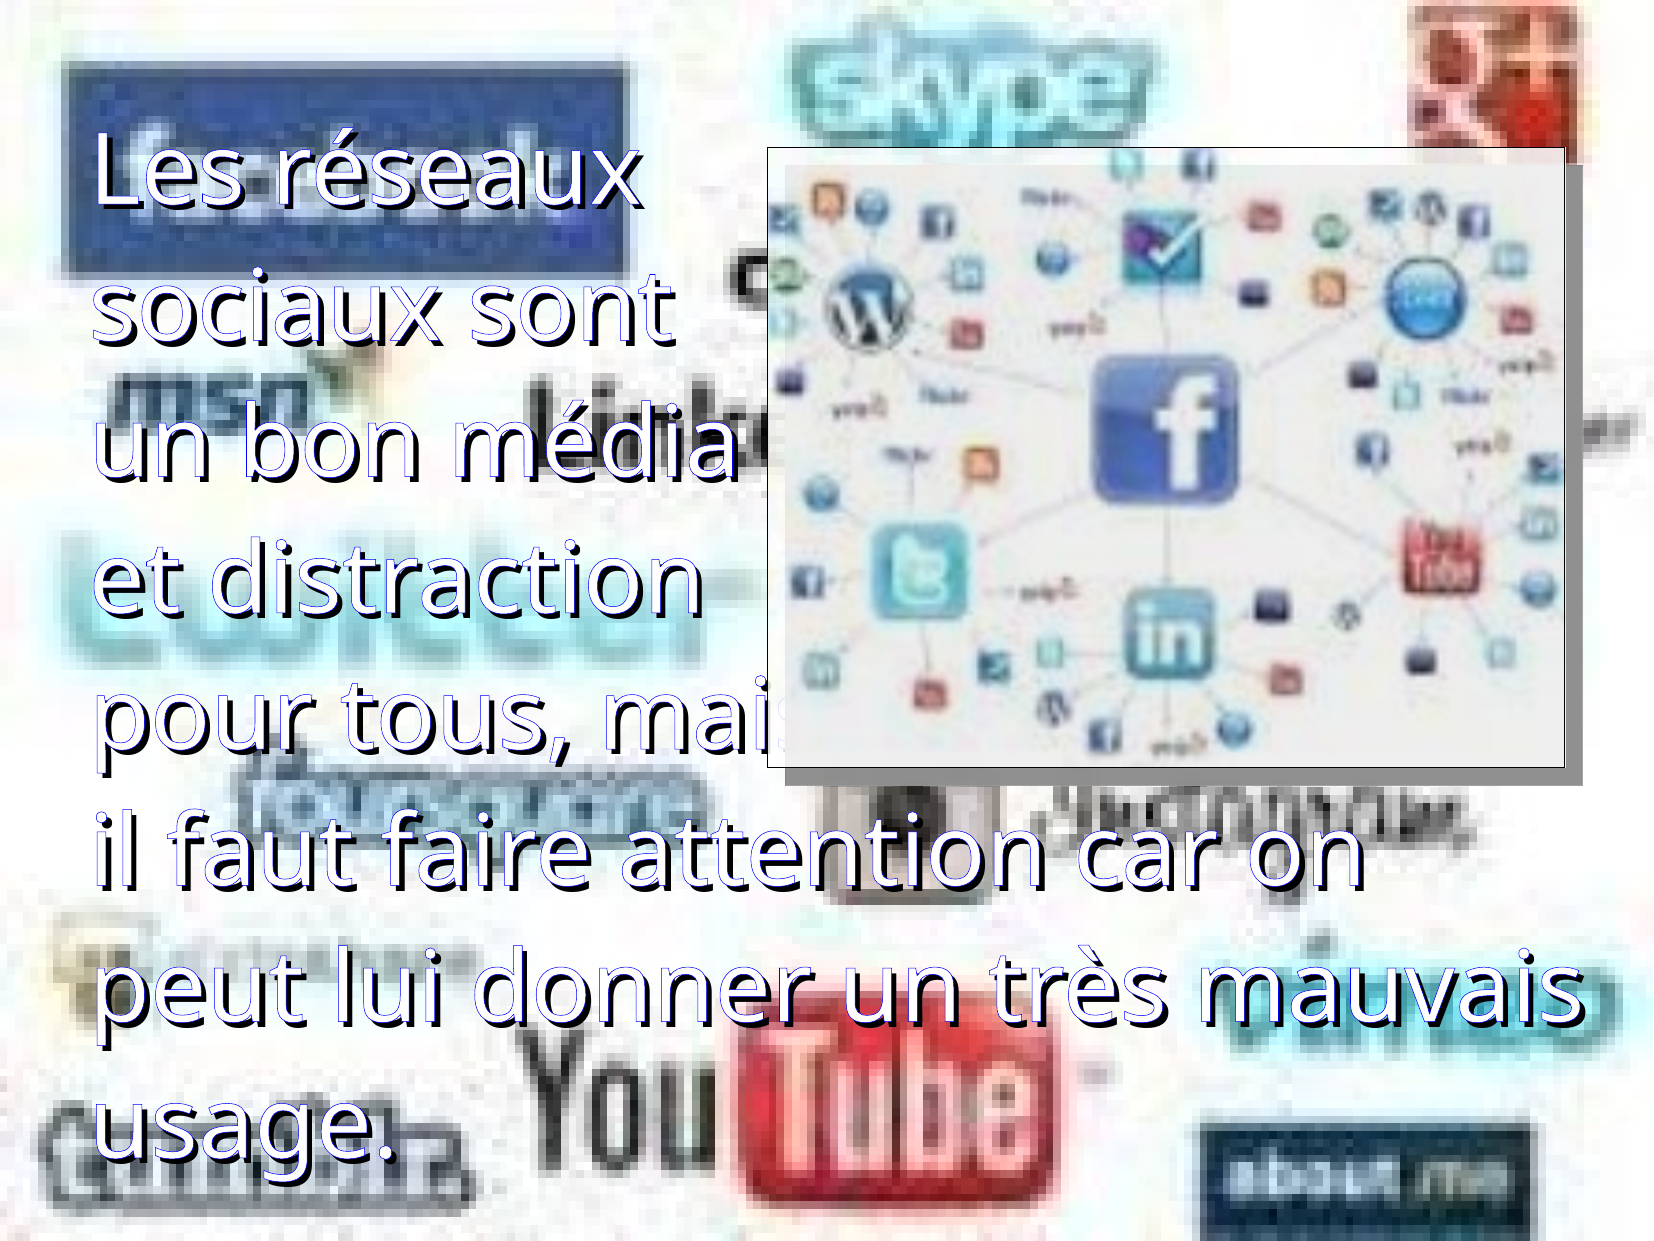

# Les réseaux sociaux sont un bon média et distraction pour tous, mais il faut faire attention car on peut lui donner un très mauvais usage.